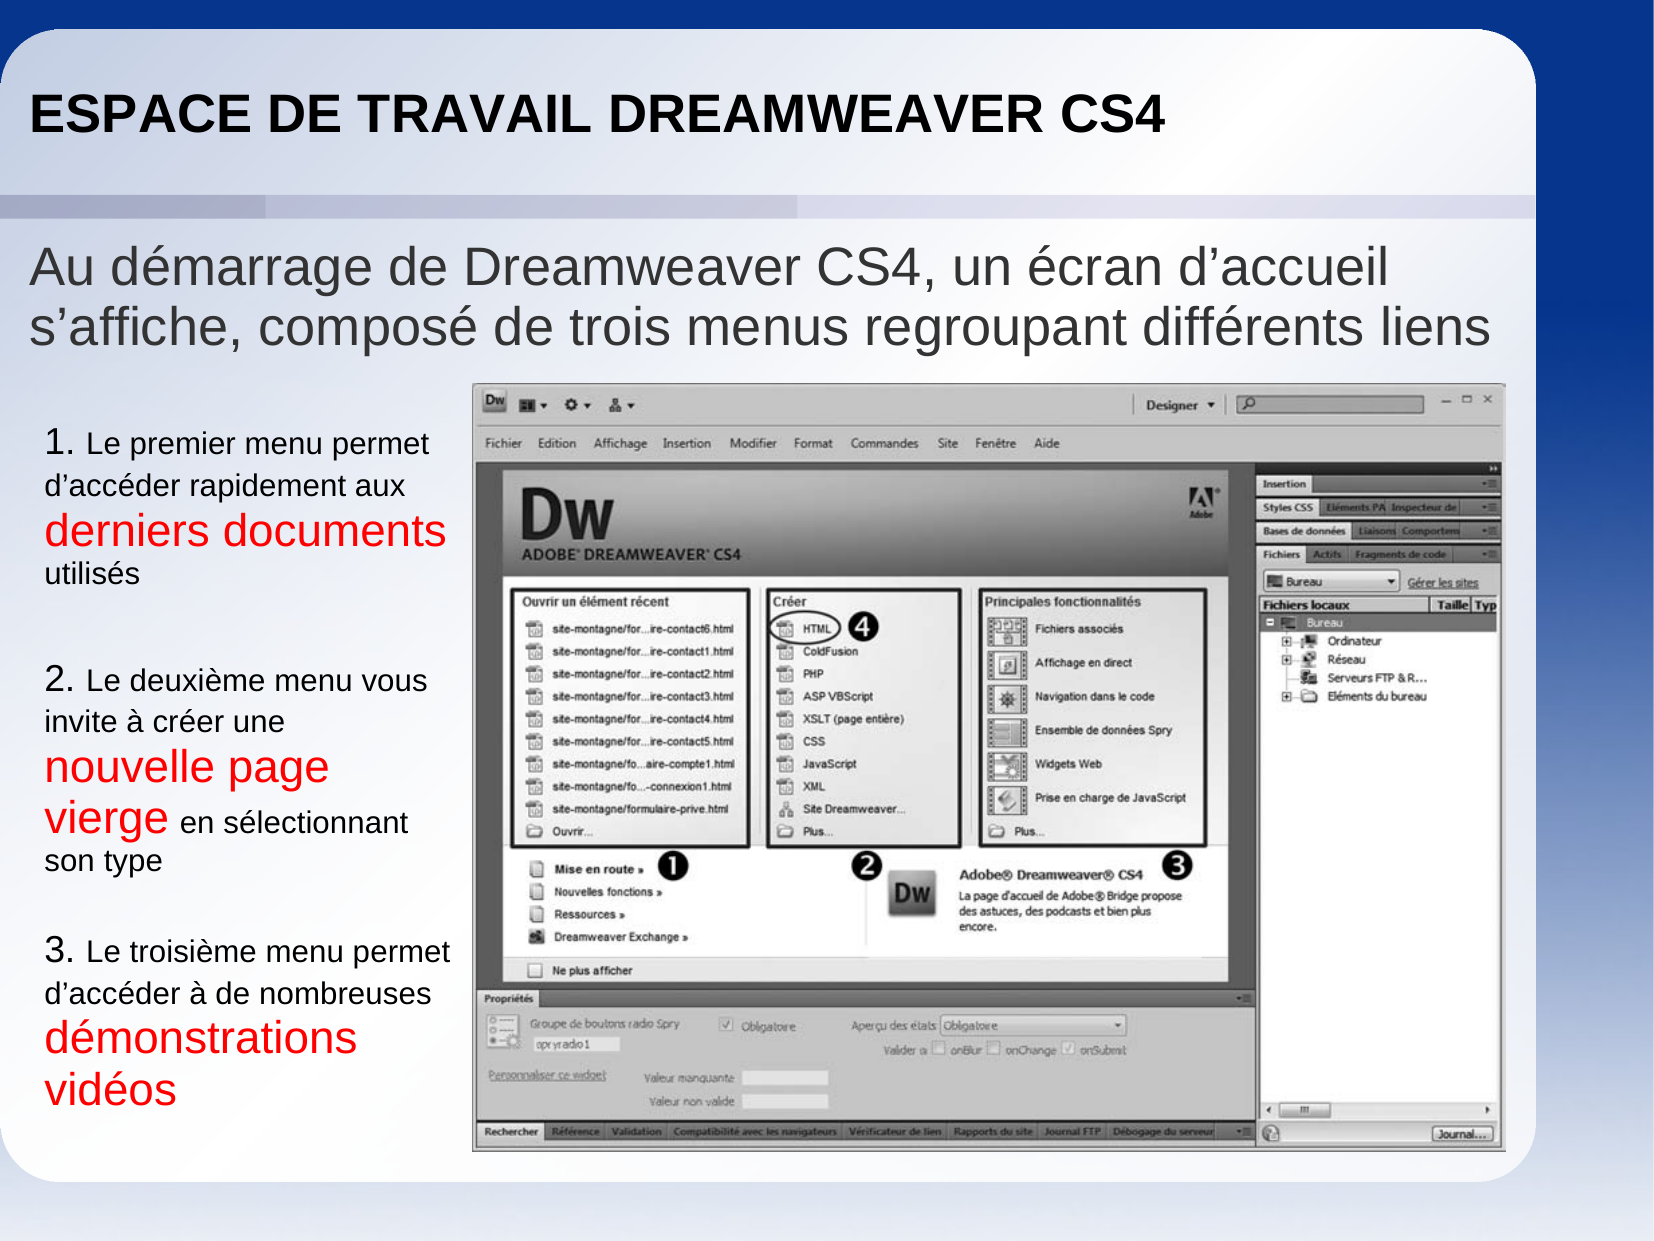

# ESPACE DE TRAVAIL DREAMWEAVER CS4
Au démarrage de Dreamweaver CS4, un écran d’accueil s’affiche, composé de trois menus regroupant différents liens
1. Le premier menu permet d’accéder rapidement aux derniers documents utilisés
2. Le deuxième menu vous invite à créer une nouvelle page vierge en sélectionnant son type
3. Le troisième menu permet d’accéder à de nombreuses démonstrations vidéos